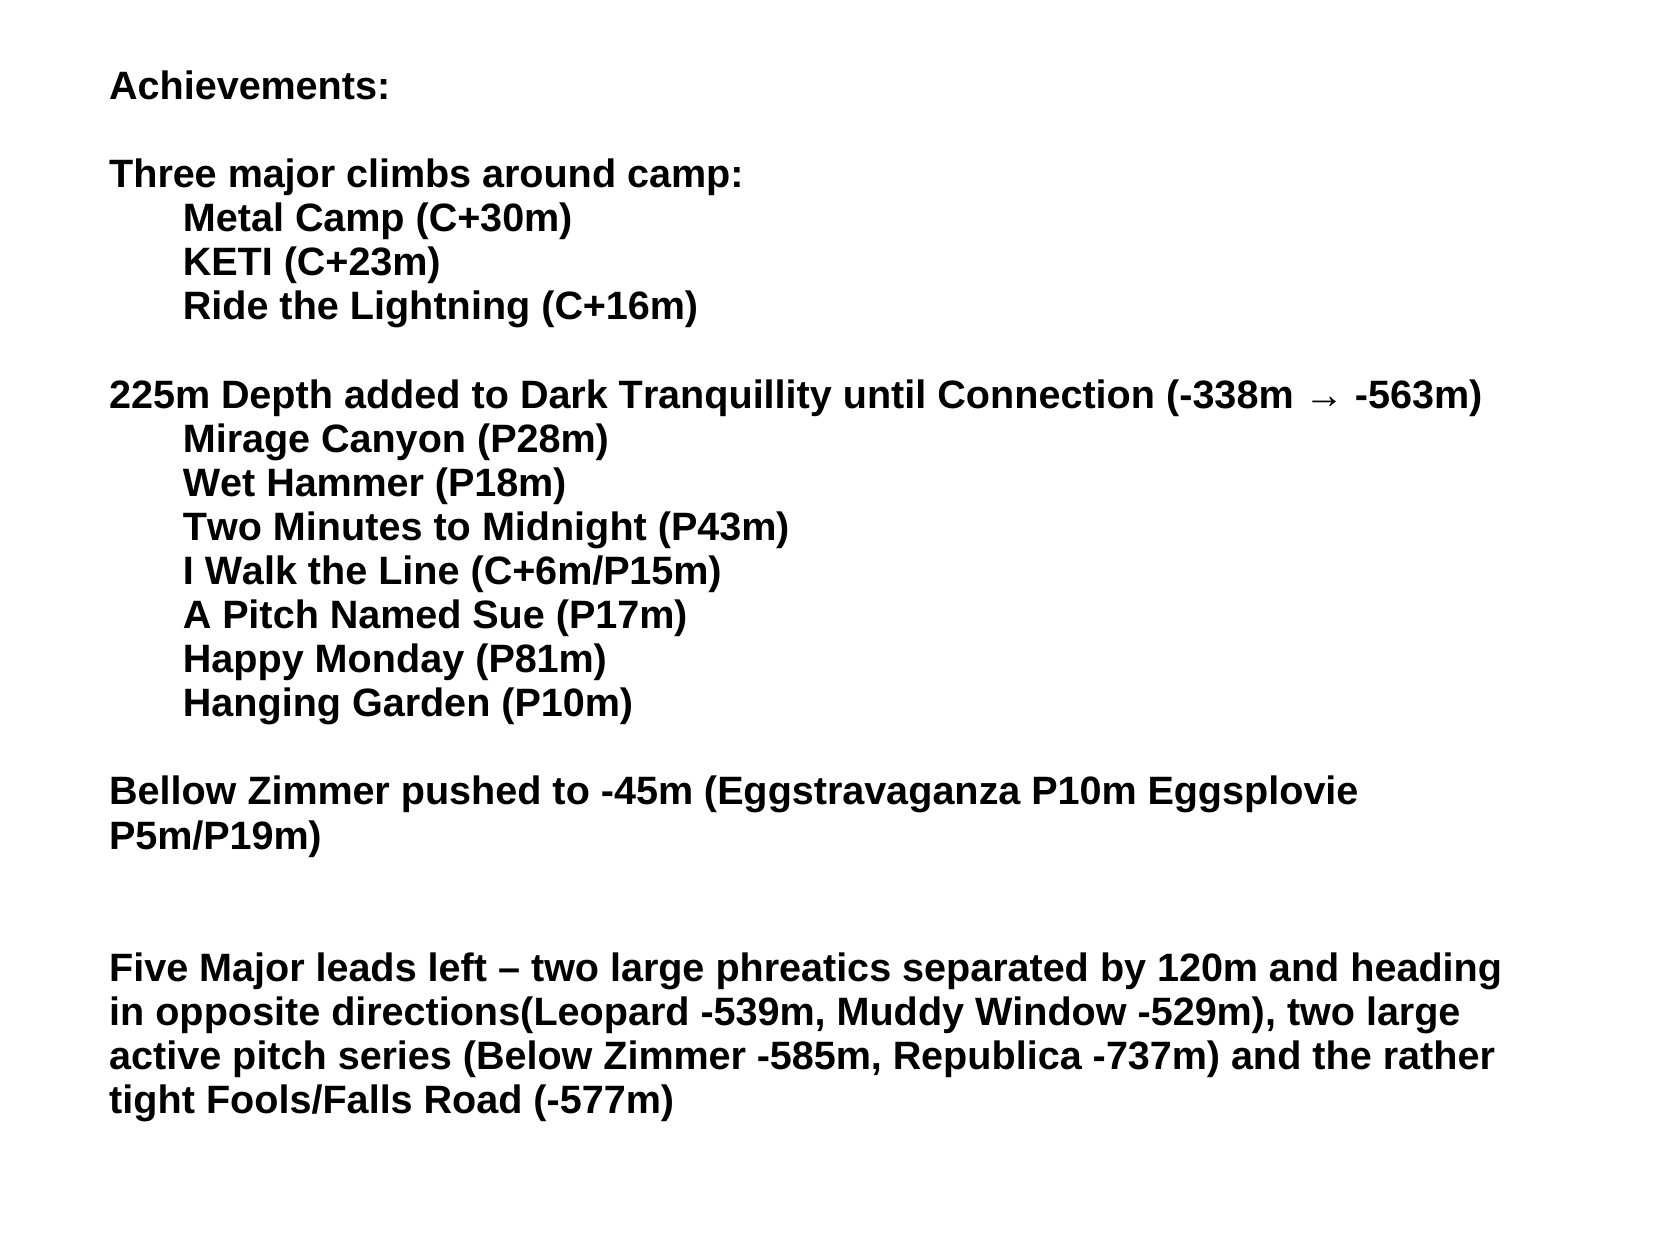

Achievements:
Three major climbs around camp:
	Metal Camp (C+30m)
	KETI (C+23m)
	Ride the Lightning (C+16m)
225m Depth added to Dark Tranquillity until Connection (-338m → -563m)
	Mirage Canyon (P28m)
	Wet Hammer (P18m)
	Two Minutes to Midnight (P43m)
	I Walk the Line (C+6m/P15m)
	A Pitch Named Sue (P17m)
	Happy Monday (P81m)
	Hanging Garden (P10m)
Bellow Zimmer pushed to -45m (Eggstravaganza P10m Eggsplovie P5m/P19m)
Five Major leads left – two large phreatics separated by 120m and heading in opposite directions(Leopard -539m, Muddy Window -529m), two large active pitch series (Below Zimmer -585m, Republica -737m) and the rather tight Fools/Falls Road (-577m)